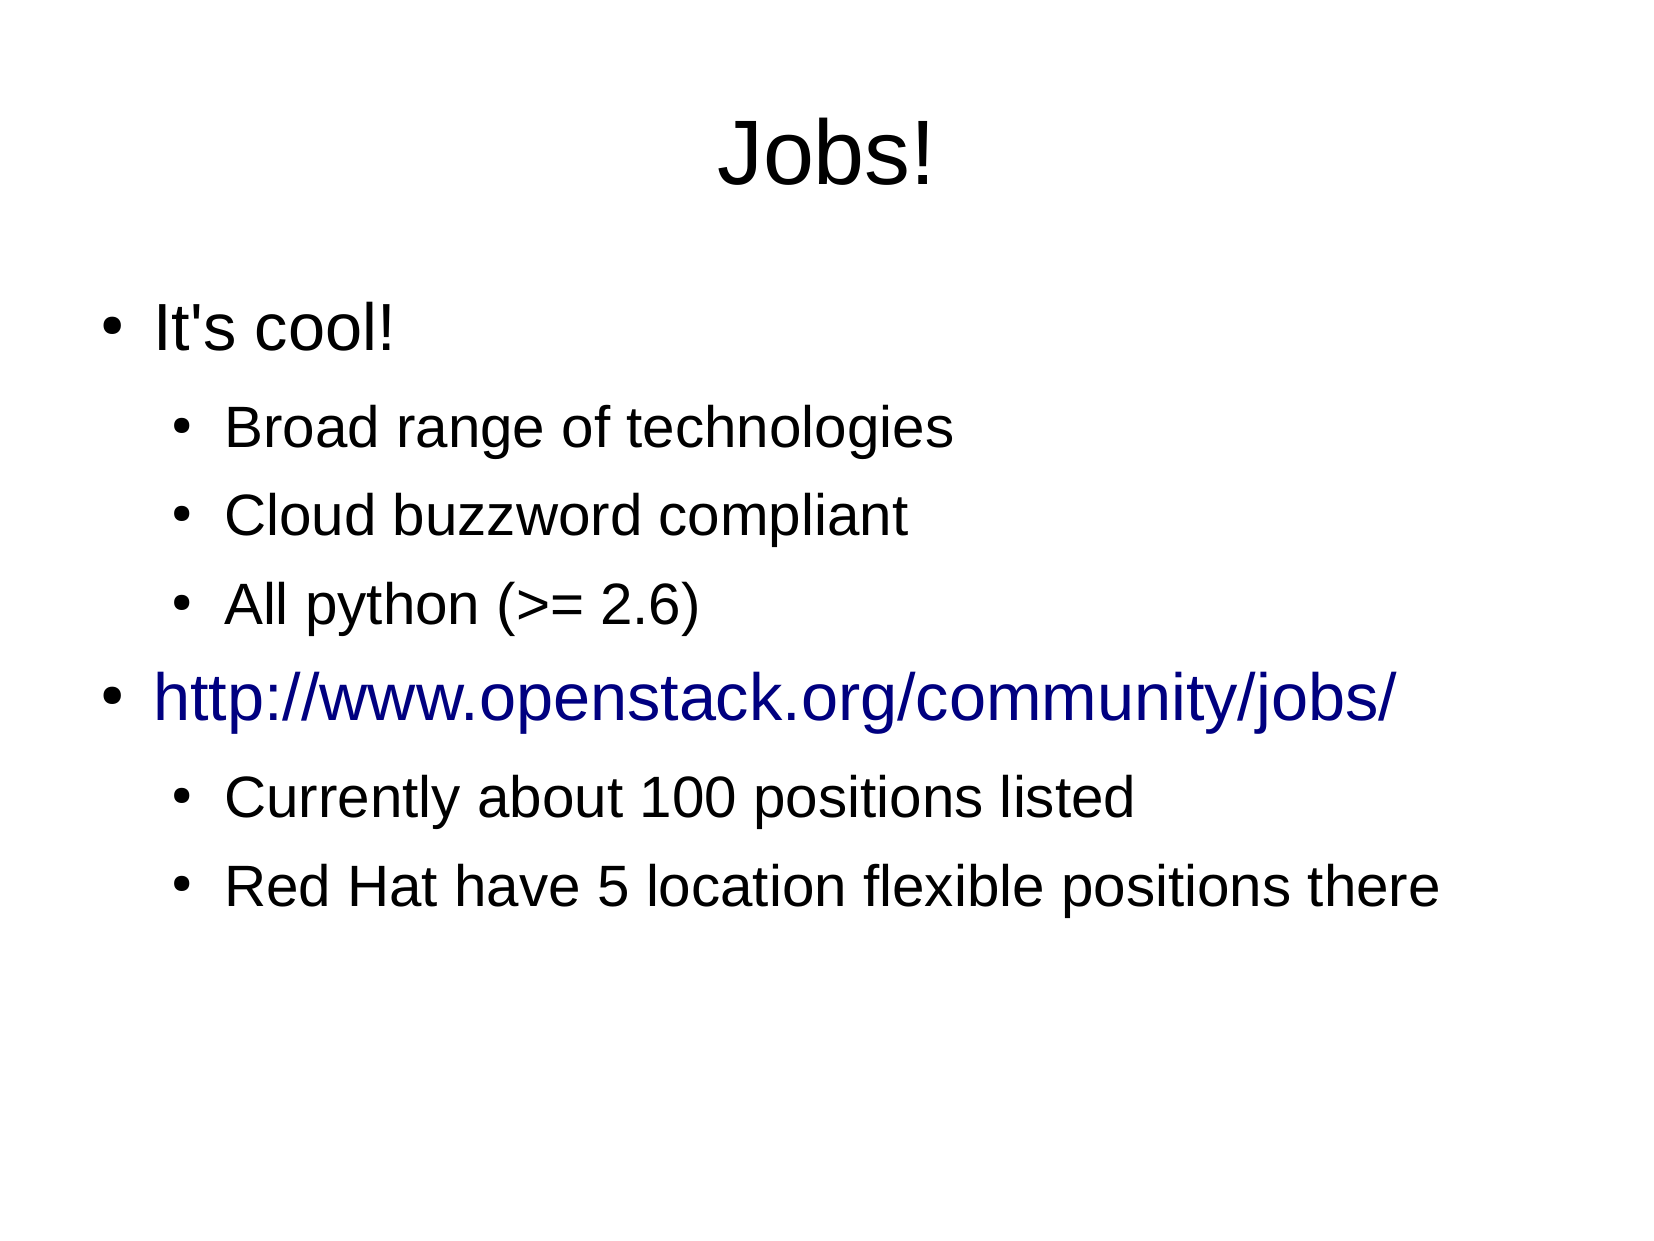

# Jobs!
It's cool!
Broad range of technologies
Cloud buzzword compliant
All python (>= 2.6)
http://www.openstack.org/community/jobs/
Currently about 100 positions listed
Red Hat have 5 location flexible positions there